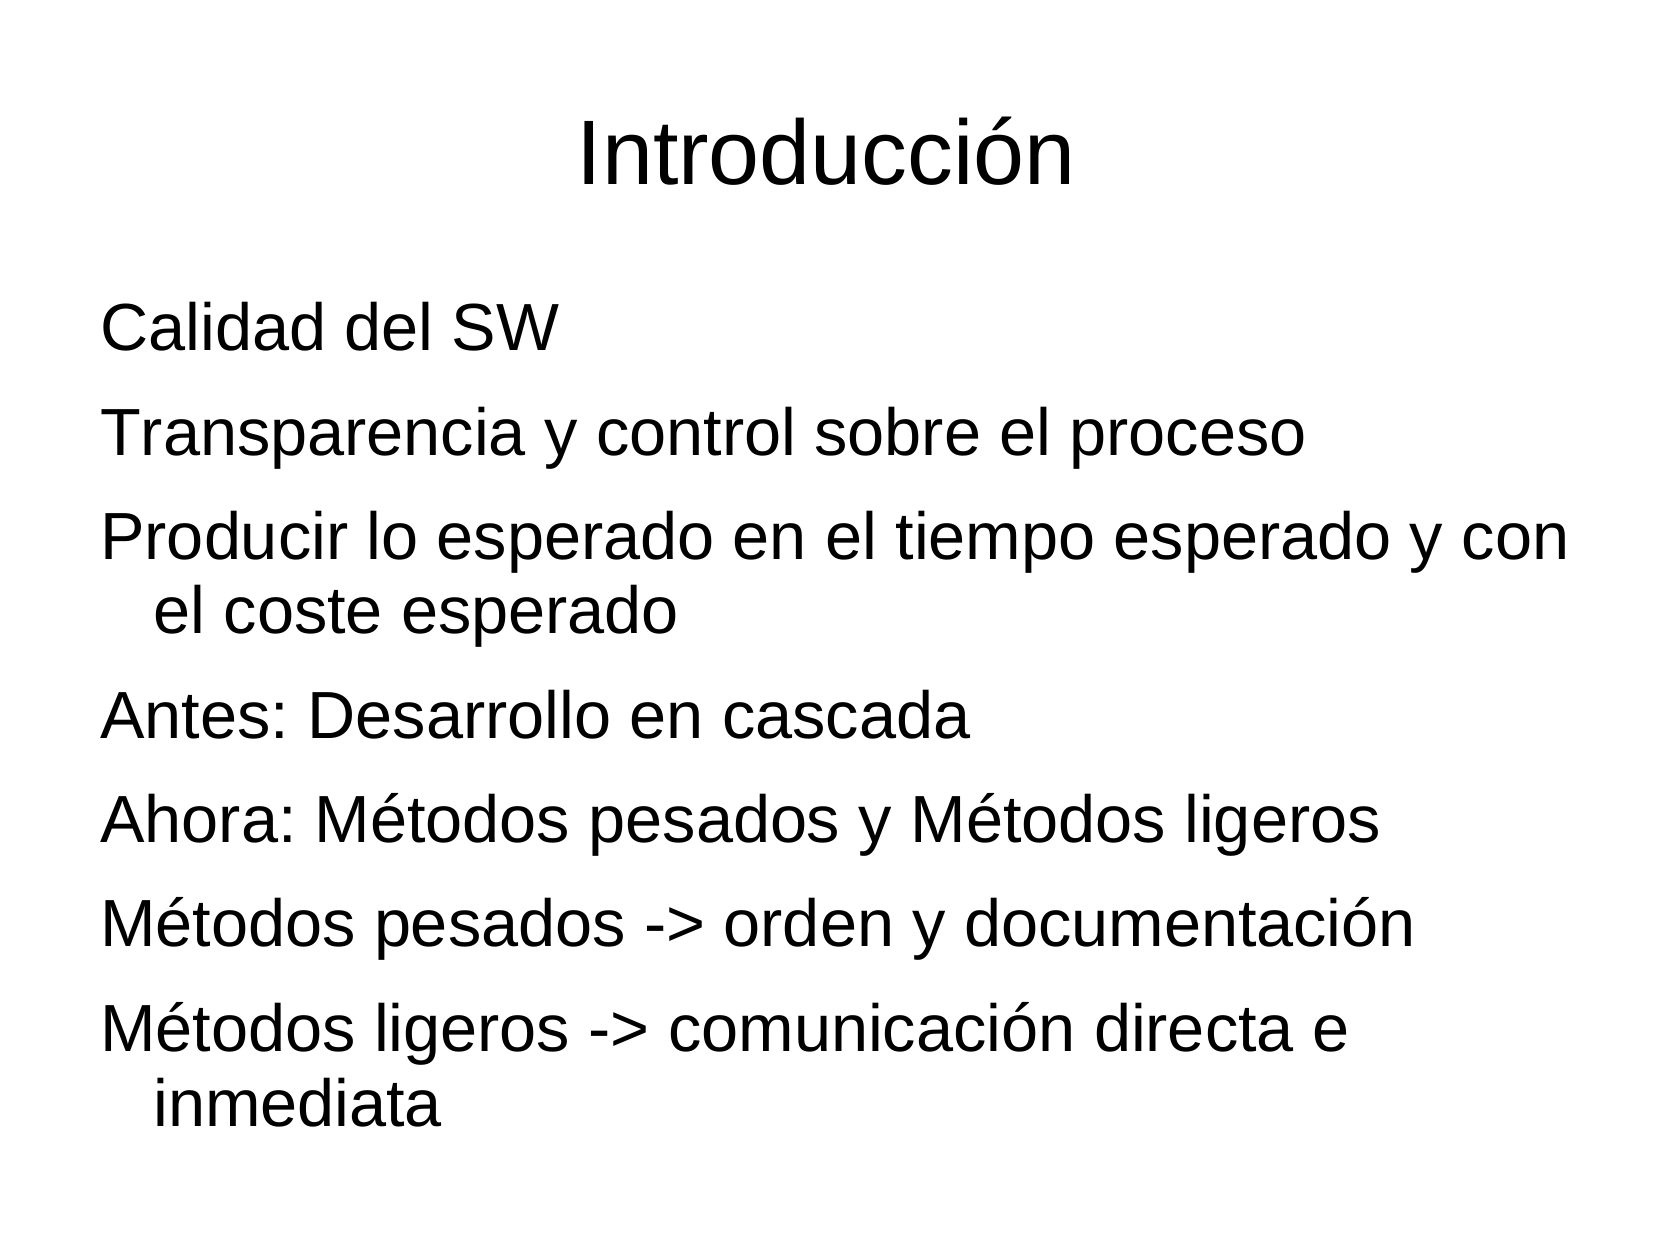

# Introducción
Calidad del SW
Transparencia y control sobre el proceso
Producir lo esperado en el tiempo esperado y con el coste esperado
Antes: Desarrollo en cascada
Ahora: Métodos pesados y Métodos ligeros
Métodos pesados -> orden y documentación
Métodos ligeros -> comunicación directa e inmediata